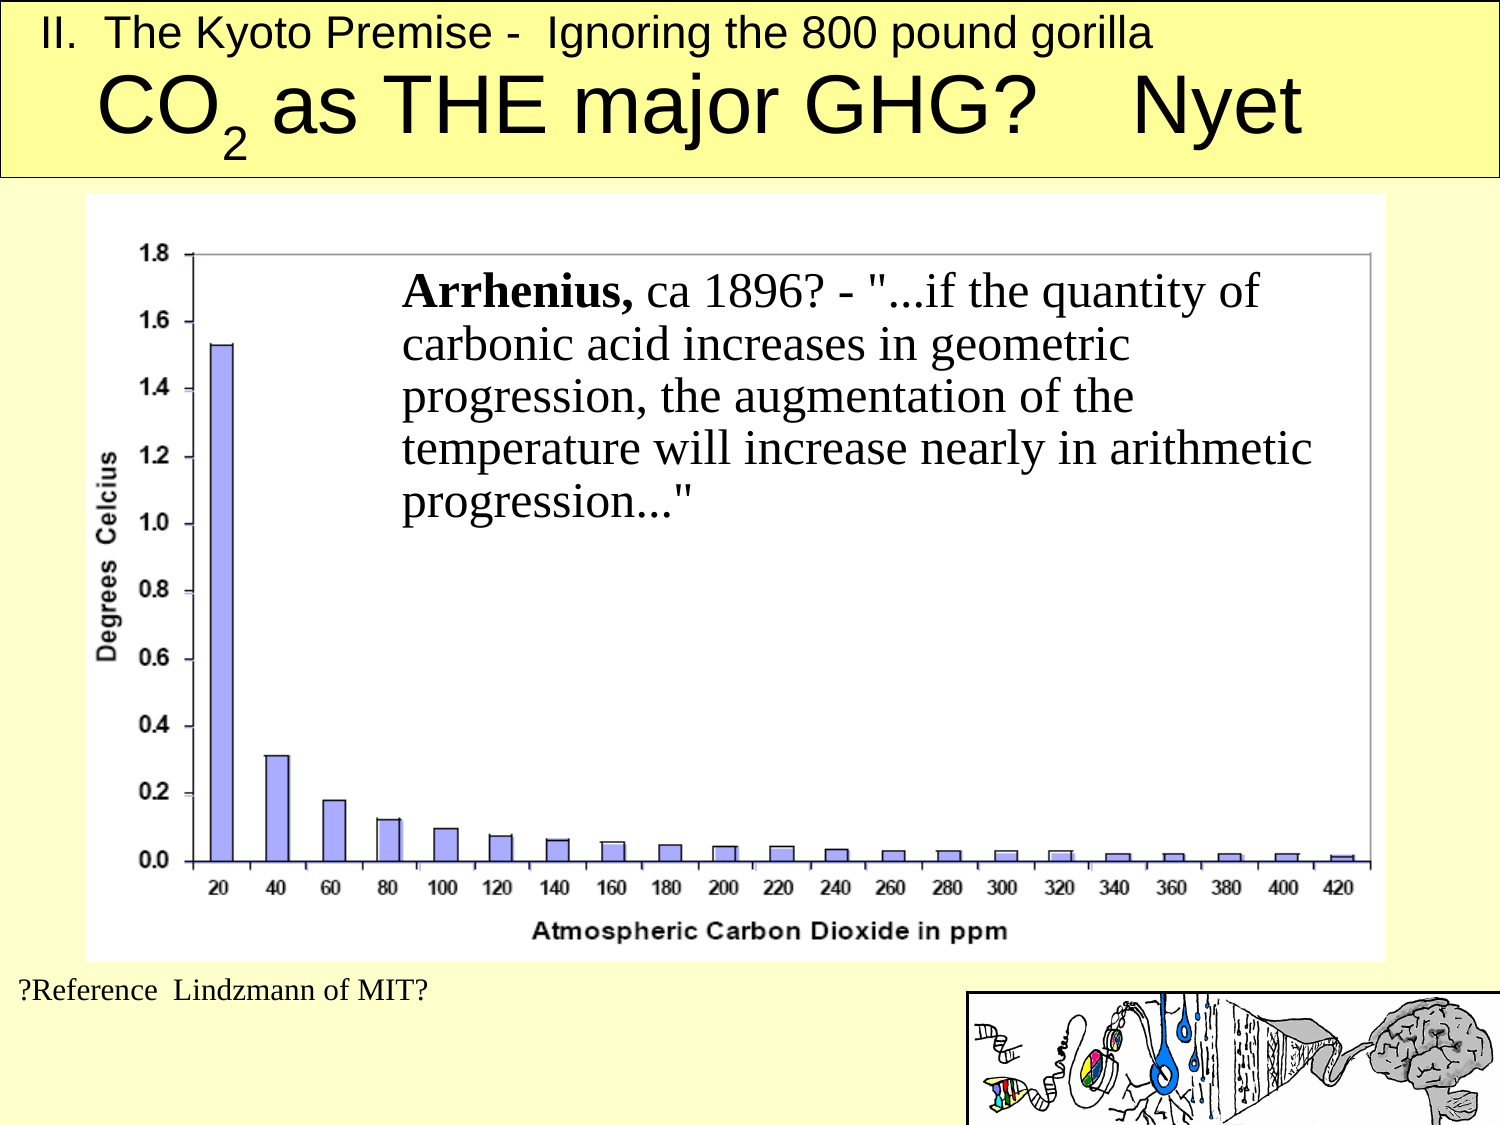

II. The Kyoto Premise - Ignoring the 800 pound gorilla
 CO2 as THE major GHG? Nyet
Arrhenius, ca 1896? - "...if the quantity of carbonic acid increases in geometric progression, the augmentation of the temperature will increase nearly in arithmetic progression..."
?Reference Lindzmann of MIT?